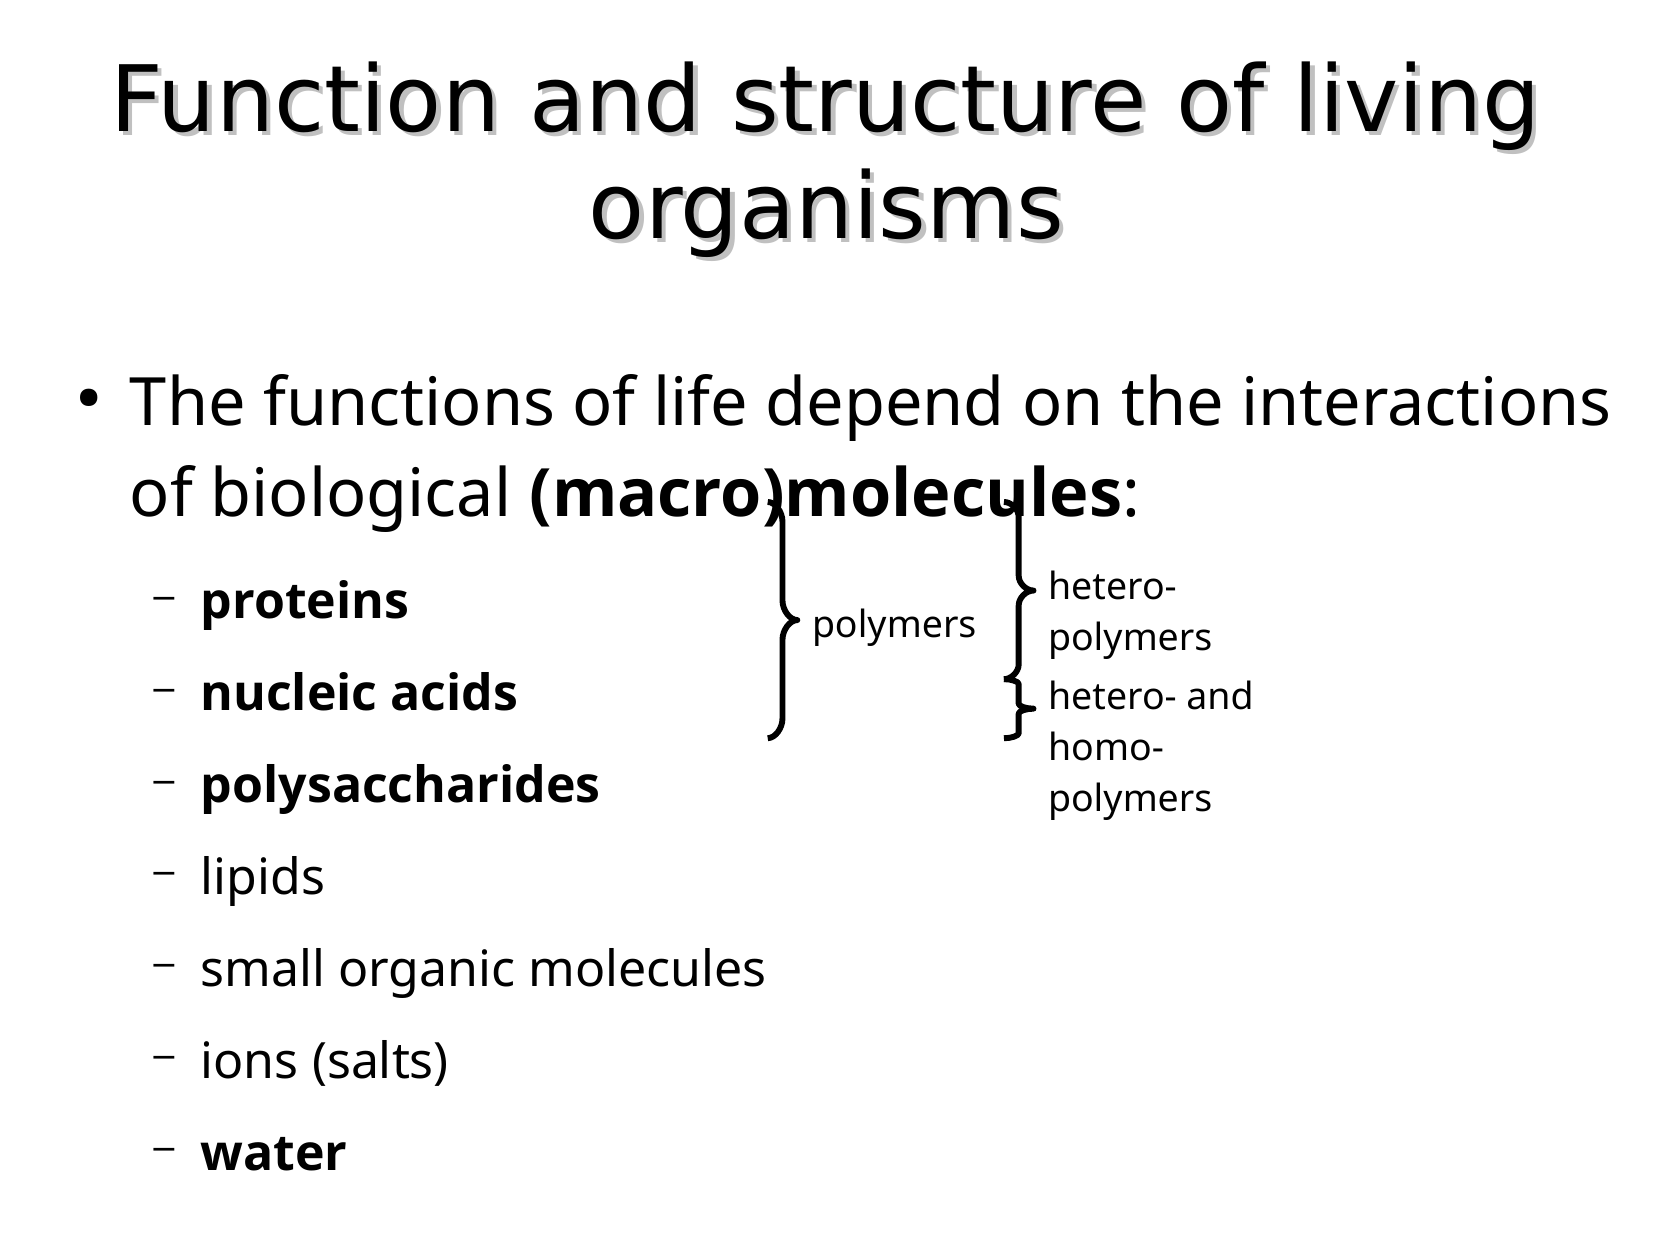

# Function and structure of living organisms
The functions of life depend on the interactions of biological (macro)molecules:
proteins
nucleic acids
polysaccharides
lipids
small organic molecules
ions (salts)
water
hetero-polymers
polymers
hetero- and homo-polymers